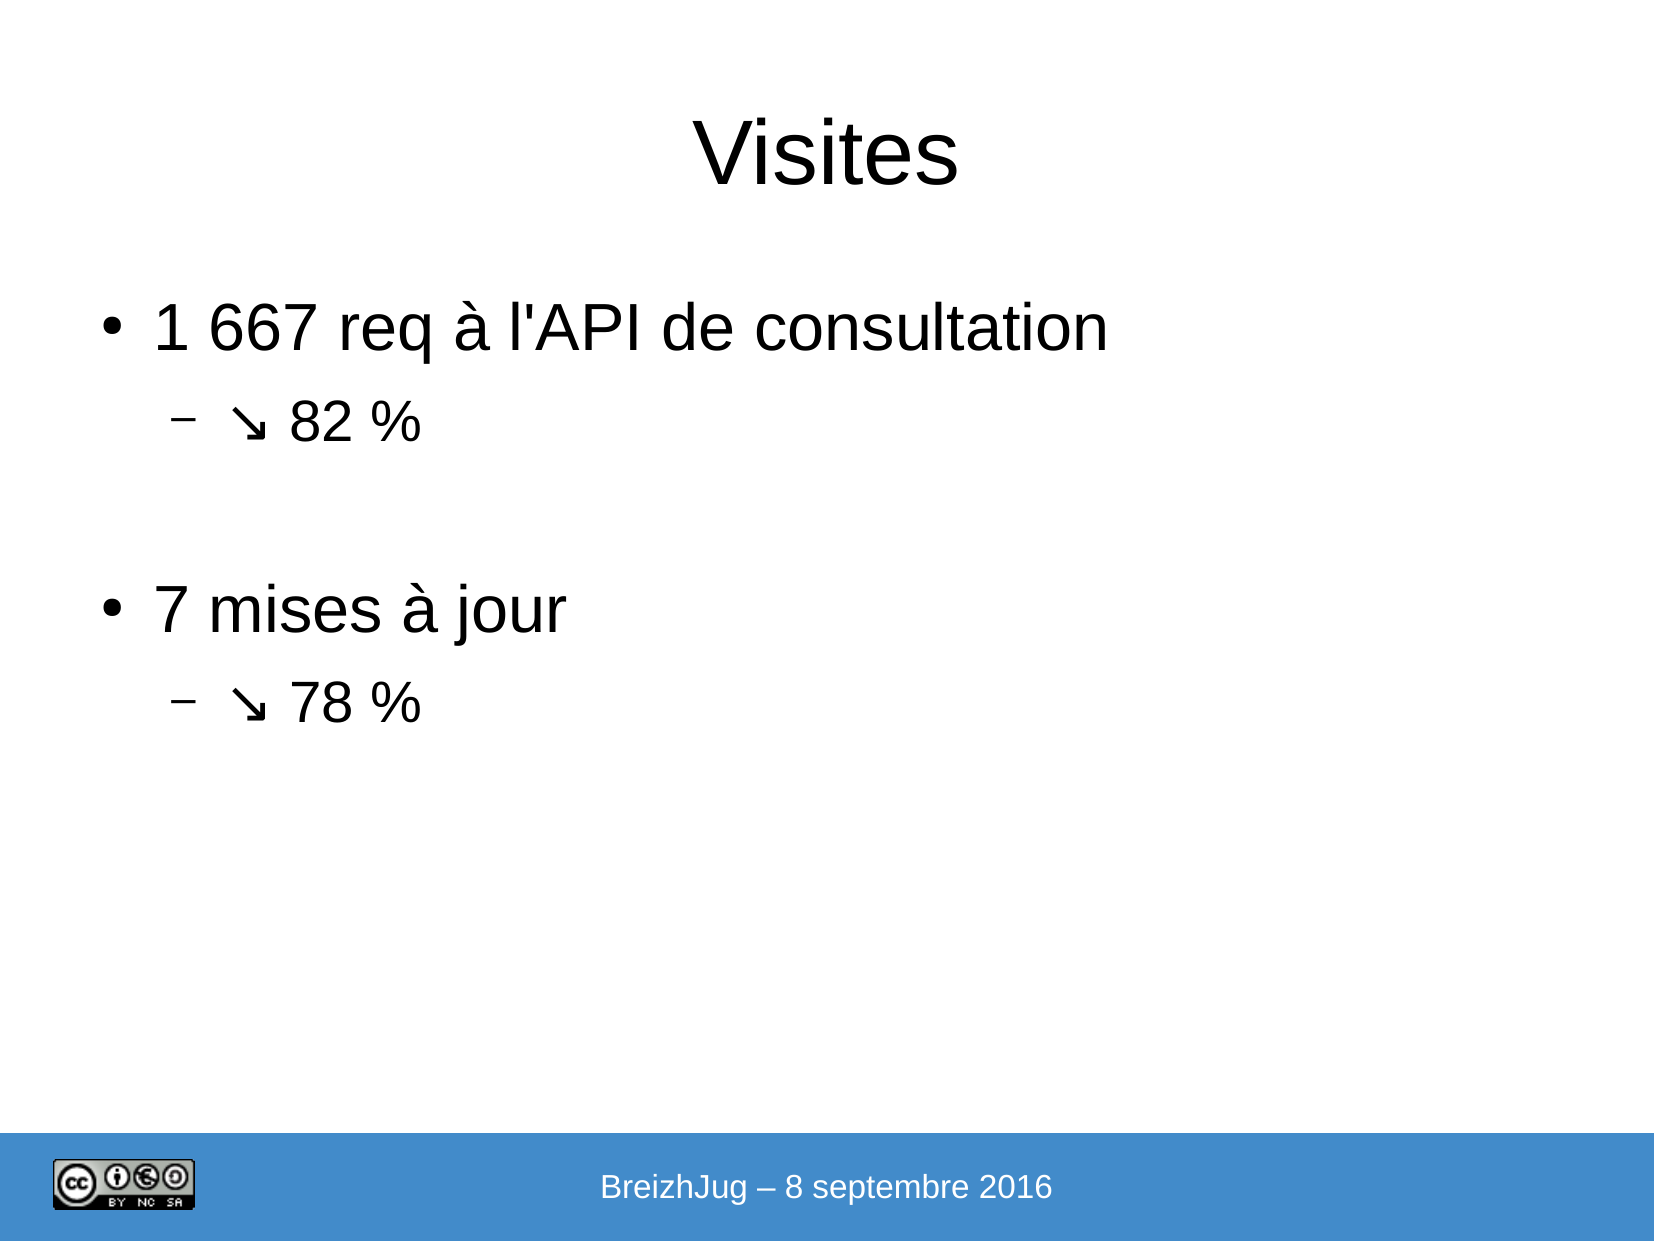

# Visites
1 667 req à l'API de consultation
↘ 82 %
7 mises à jour
↘ 78 %